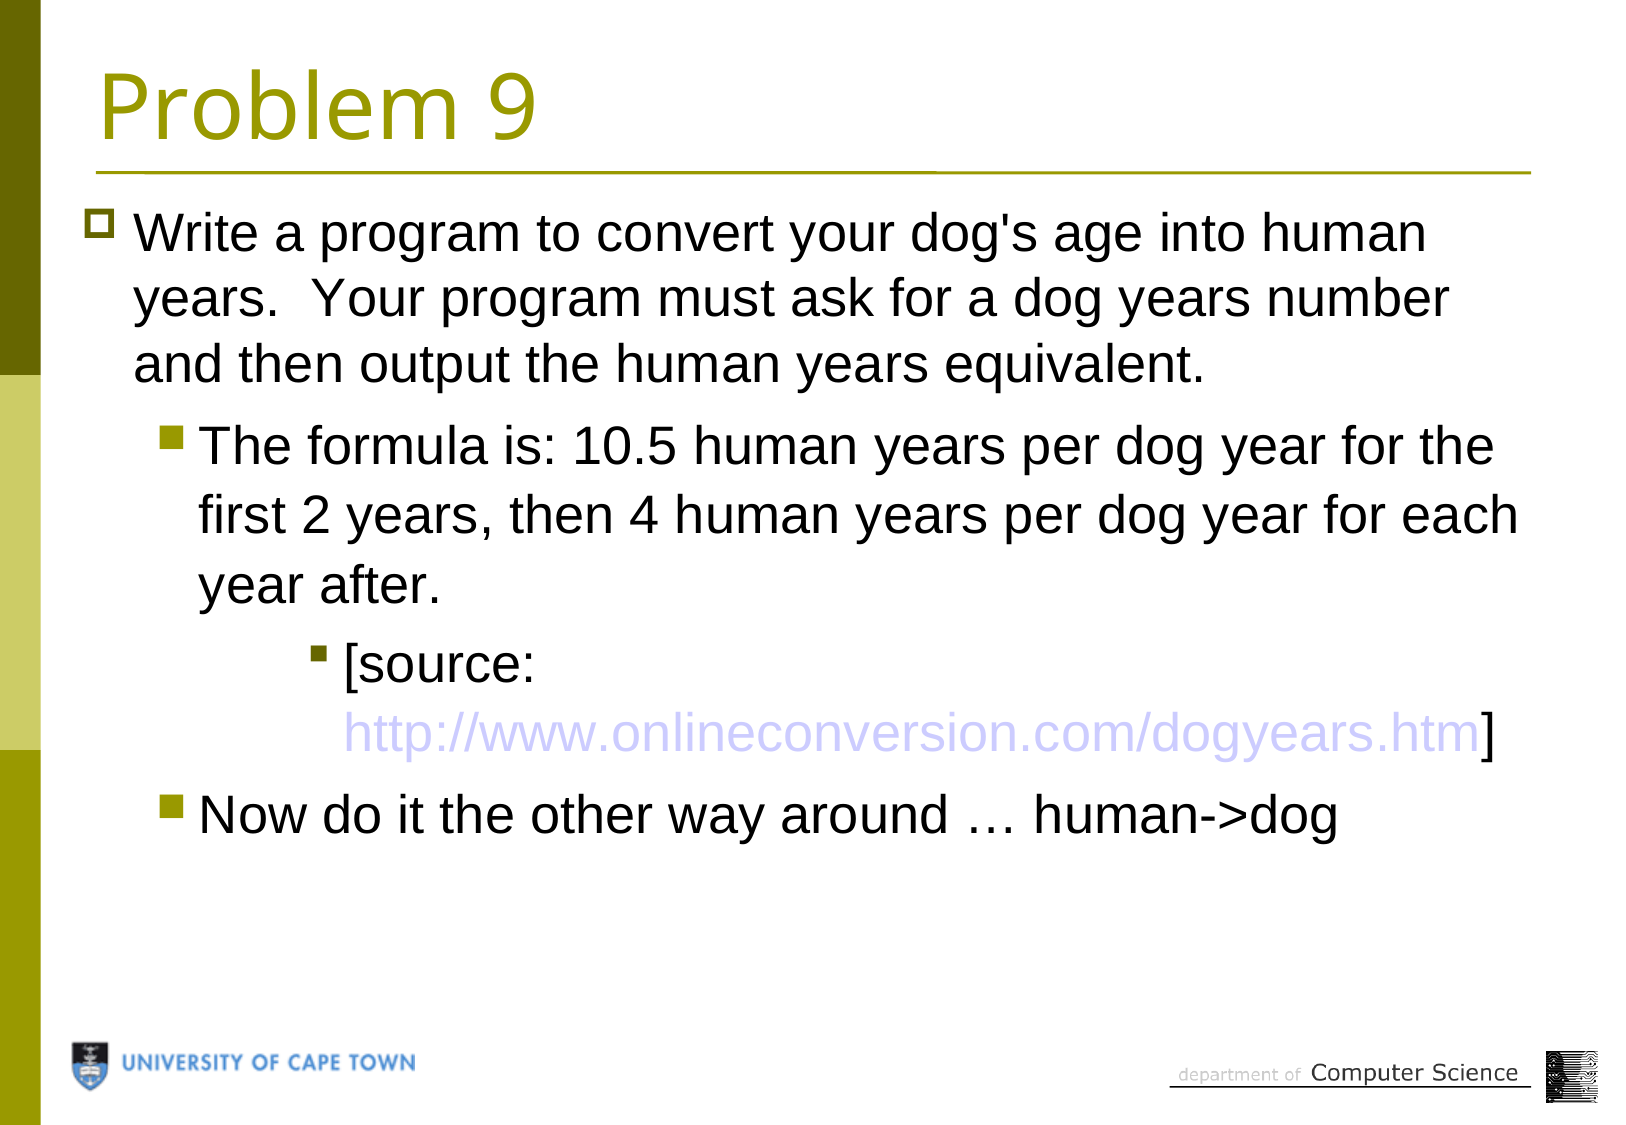

# Problem 9
Write a program to convert your dog's age into human years. Your program must ask for a dog years number and then output the human years equivalent.
The formula is: 10.5 human years per dog year for the first 2 years, then 4 human years per dog year for each year after.
[source: http://www.onlineconversion.com/dogyears.htm]
Now do it the other way around … human->dog